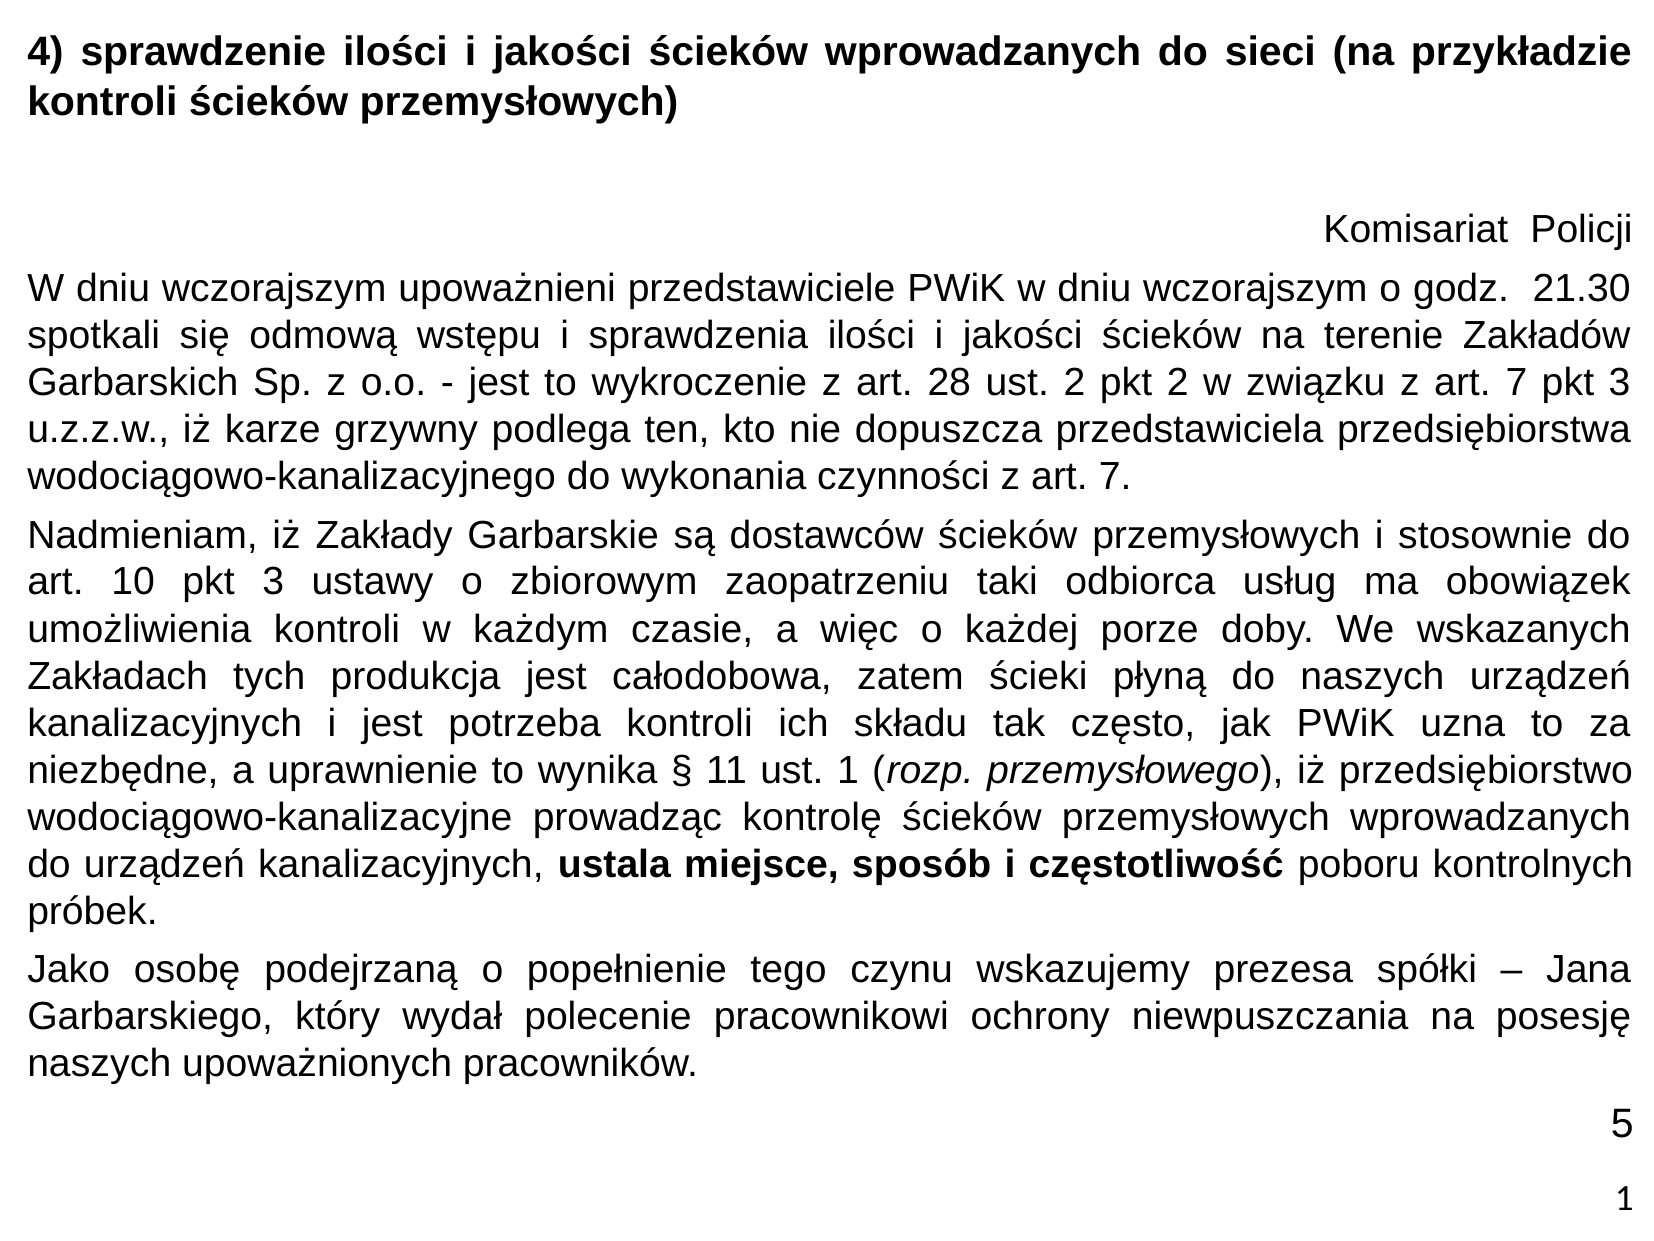

# 4) sprawdzenie ilości i jakości ścieków wprowadzanych do sieci (na przykładzie kontroli ścieków przemysłowych)
Komisariat Policji
W dniu wczorajszym upoważnieni przedstawiciele PWiK w dniu wczorajszym o godz. 21.30 spotkali się odmową wstępu i sprawdzenia ilości i jakości ścieków na terenie Zakładów Garbarskich Sp. z o.o. - jest to wykroczenie z art. 28 ust. 2 pkt 2 w związku z art. 7 pkt 3 u.z.z.w., iż karze grzywny podlega ten, kto nie dopuszcza przedstawiciela przedsiębiorstwa wodociągowo-kanalizacyjnego do wykonania czynności z art. 7.
Nadmieniam, iż Zakłady Garbarskie są dostawców ścieków przemysłowych i stosownie do art. 10 pkt 3 ustawy o zbiorowym zaopatrzeniu taki odbiorca usług ma obowiązek umożliwienia kontroli w każdym czasie, a więc o każdej porze doby. We wskazanych Zakładach tych produkcja jest całodobowa, zatem ścieki płyną do naszych urządzeń kanalizacyjnych i jest potrzeba kontroli ich składu tak często, jak PWiK uzna to za niezbędne, a uprawnienie to wynika § 11 ust. 1 (rozp. przemysłowego), iż przedsiębiorstwo wodociągowo-kanalizacyjne prowadząc kontrolę ścieków przemysłowych wprowadzanych do urządzeń kanalizacyjnych, ustala miejsce, sposób i częstotliwość poboru kontrolnych próbek.
Jako osobę podejrzaną o popełnienie tego czynu wskazujemy prezesa spółki – Jana Garbarskiego, który wydał polecenie pracownikowi ochrony niewpuszczania na posesję naszych upoważnionych pracowników.
5
1